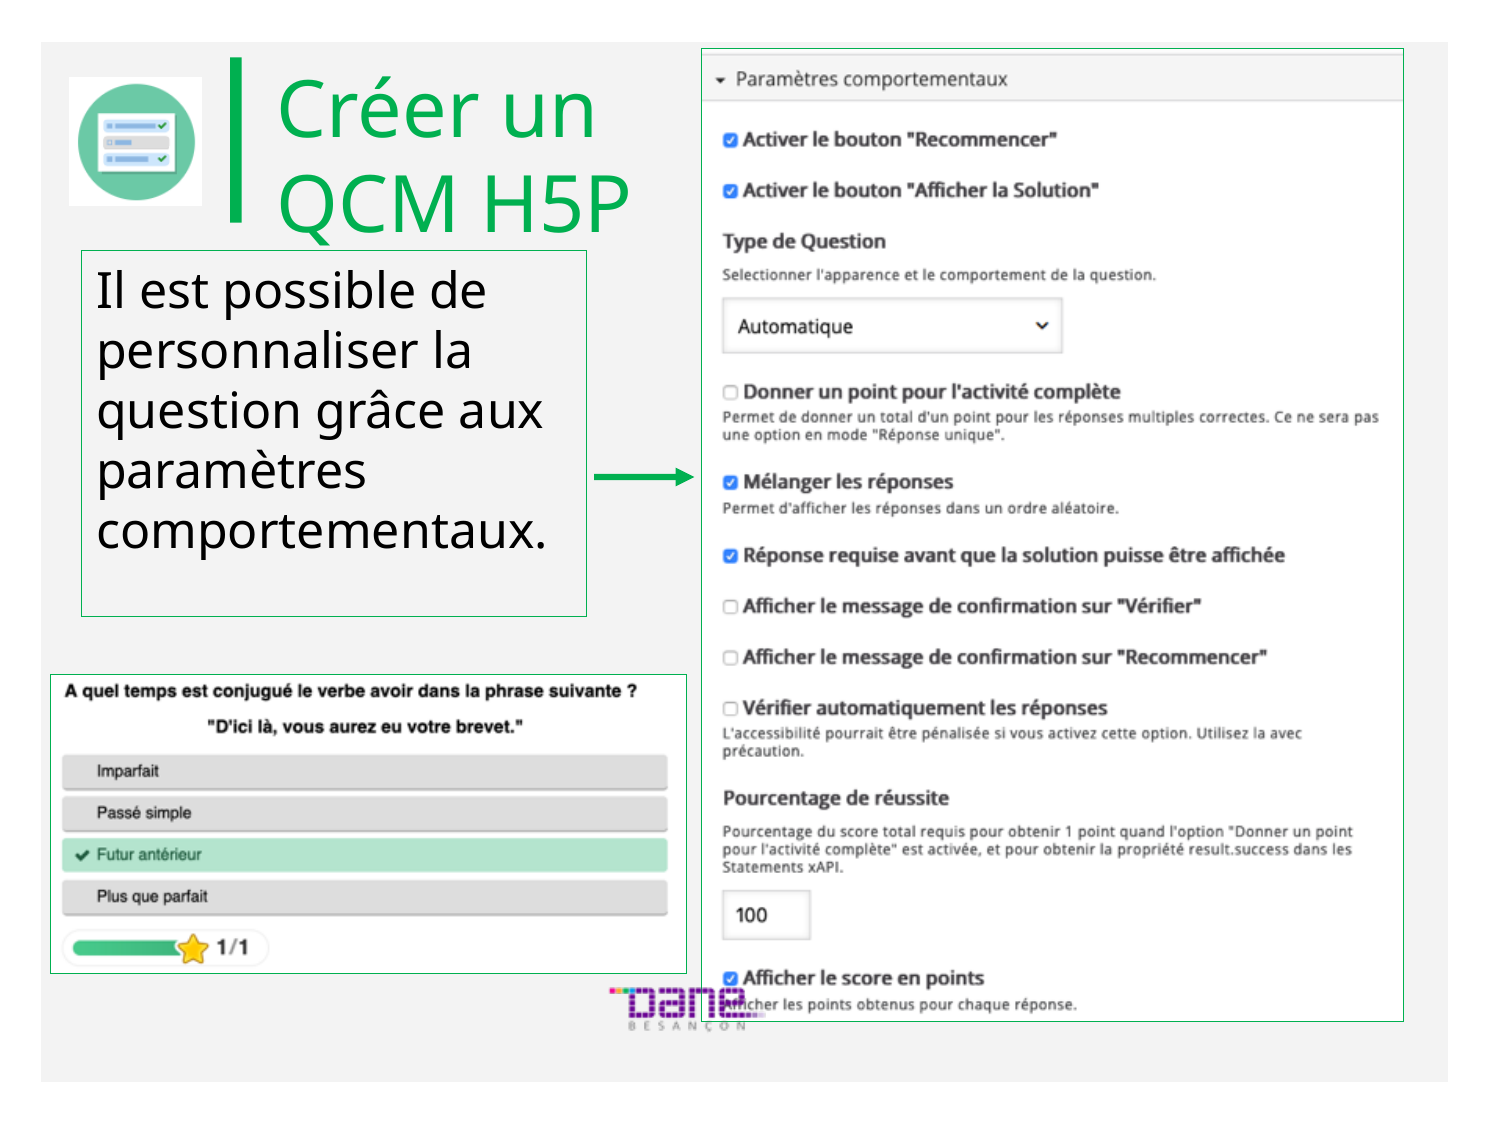

Créer un
QCM H5P
Il est possible de personnaliser la question grâce aux paramètres comportementaux.